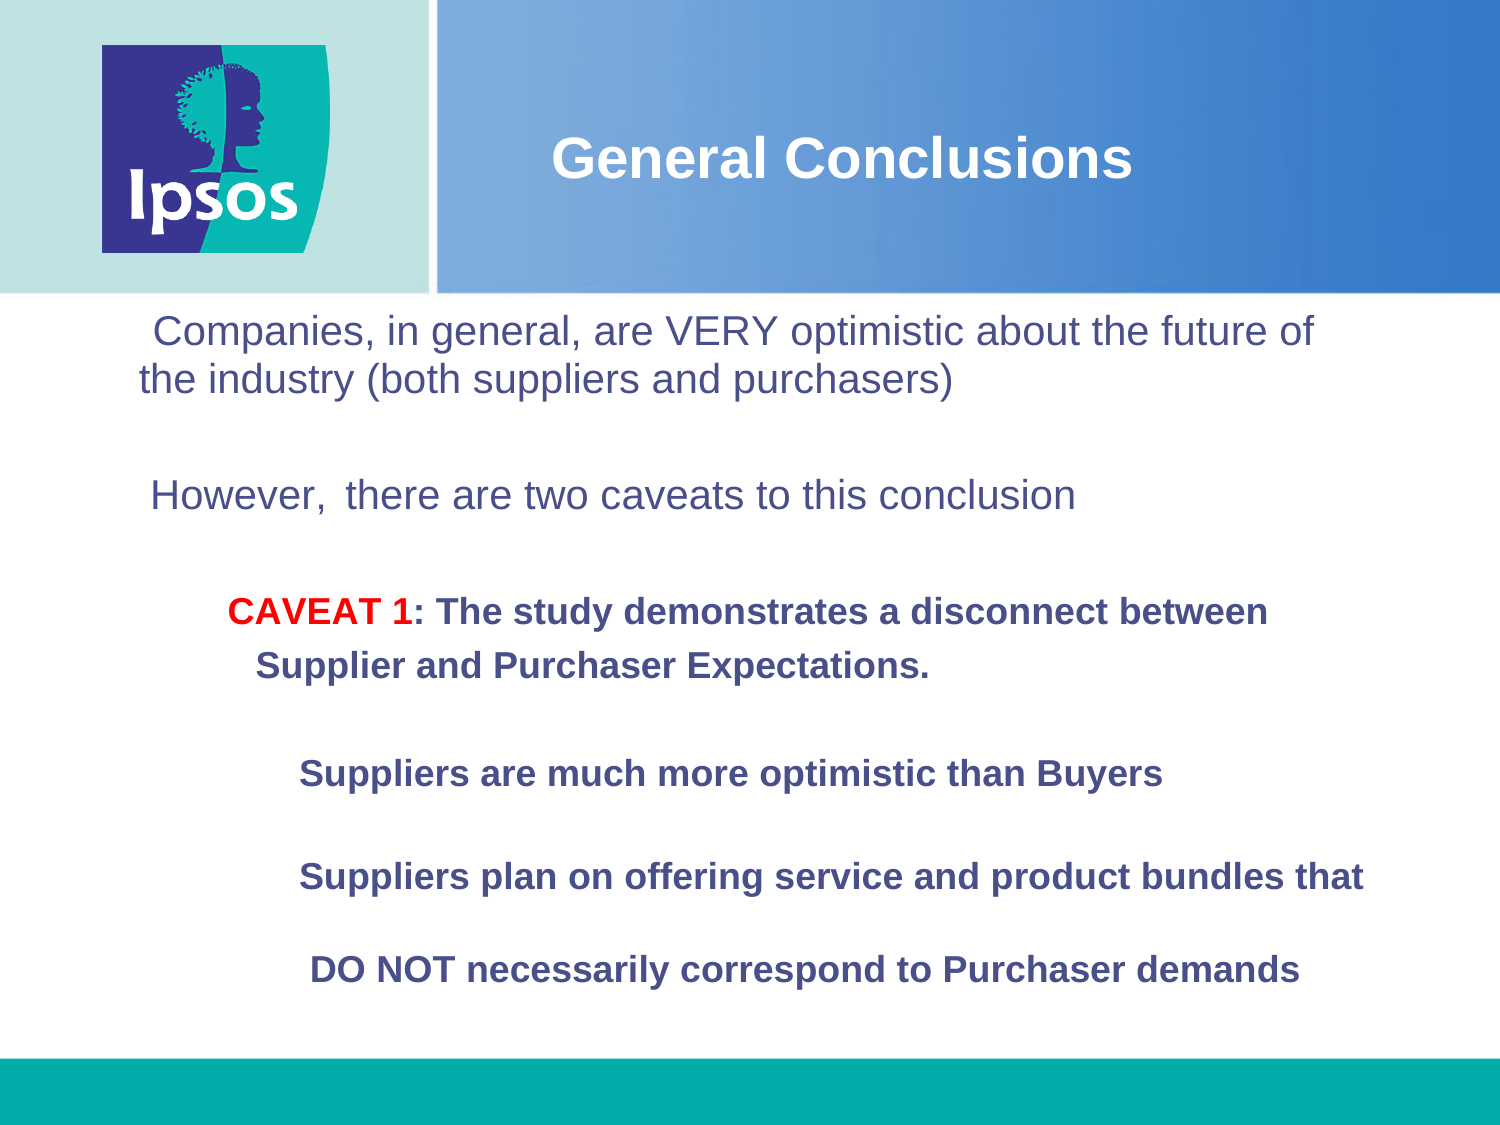

# General Conclusions
 Companies, in general, are VERY optimistic about the future of the industry (both suppliers and purchasers)
 However, there are two caveats to this conclusion
 CAVEAT 1: The study demonstrates a disconnect between
 Supplier and Purchaser Expectations.
 Suppliers are much more optimistic than Buyers
 Suppliers plan on offering service and product bundles that
 DO NOT necessarily correspond to Purchaser demands